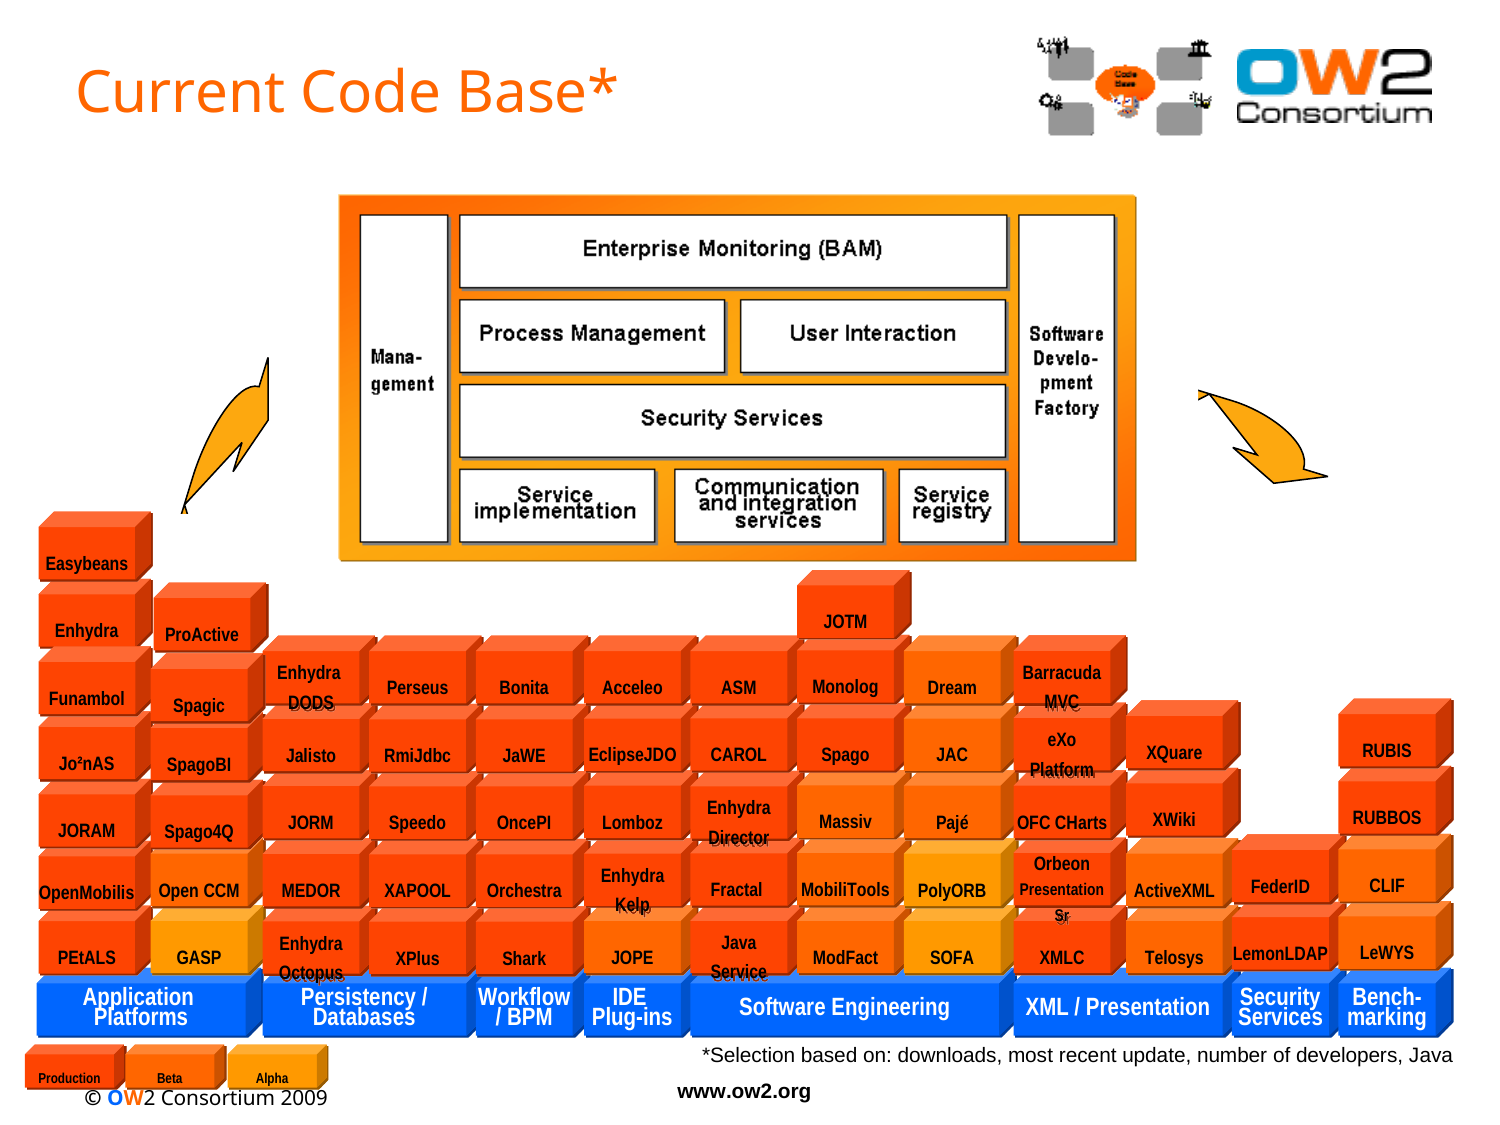

# Current Code Base*
Easybeans
JOTM
Enhydra
ProActive
Monolog
Barracuda
MVC
eXo Platform
OFC CHarts
Orbeon
Presentation Sr
XMLC
Enhydra
DODS
Jalisto
JORM
MEDOR
Enhydra
Octopus
Perseus
RmiJdbc
Speedo
XAPOOL
XPlus
Bonita
JaWE
OncePI
Orchestra
Shark
Acceleo
EclipseJDO
Lomboz
Enhydra Kelp
JOPE
ASM
Dream
JAC
Pajé
PolyORB
SOFA
Funambol
Spagic
RUBIS
RUBBOS
CLIF
LeWYS
XQuare
CAROL
Spago
Jo²nAS
SpagoBI
XWiki
Massiv
Enhydra
Director
JORAM
Spago4Q
FederID
MobiliTools
Fractal
Open CCM
ActiveXML
OpenMobilis
LemonLDAP
GASP
Java
Service
ModFact
Telosys
PEtALS
Application Platforms
Persistency / Databases
Workflow
/ BPM
IDE
Plug-ins
Software Engineering
XML / Presentation
Security
Services
Bench-
marking
*Selection based on: downloads, most recent update, number of developers, Java
Production
Beta
Alpha